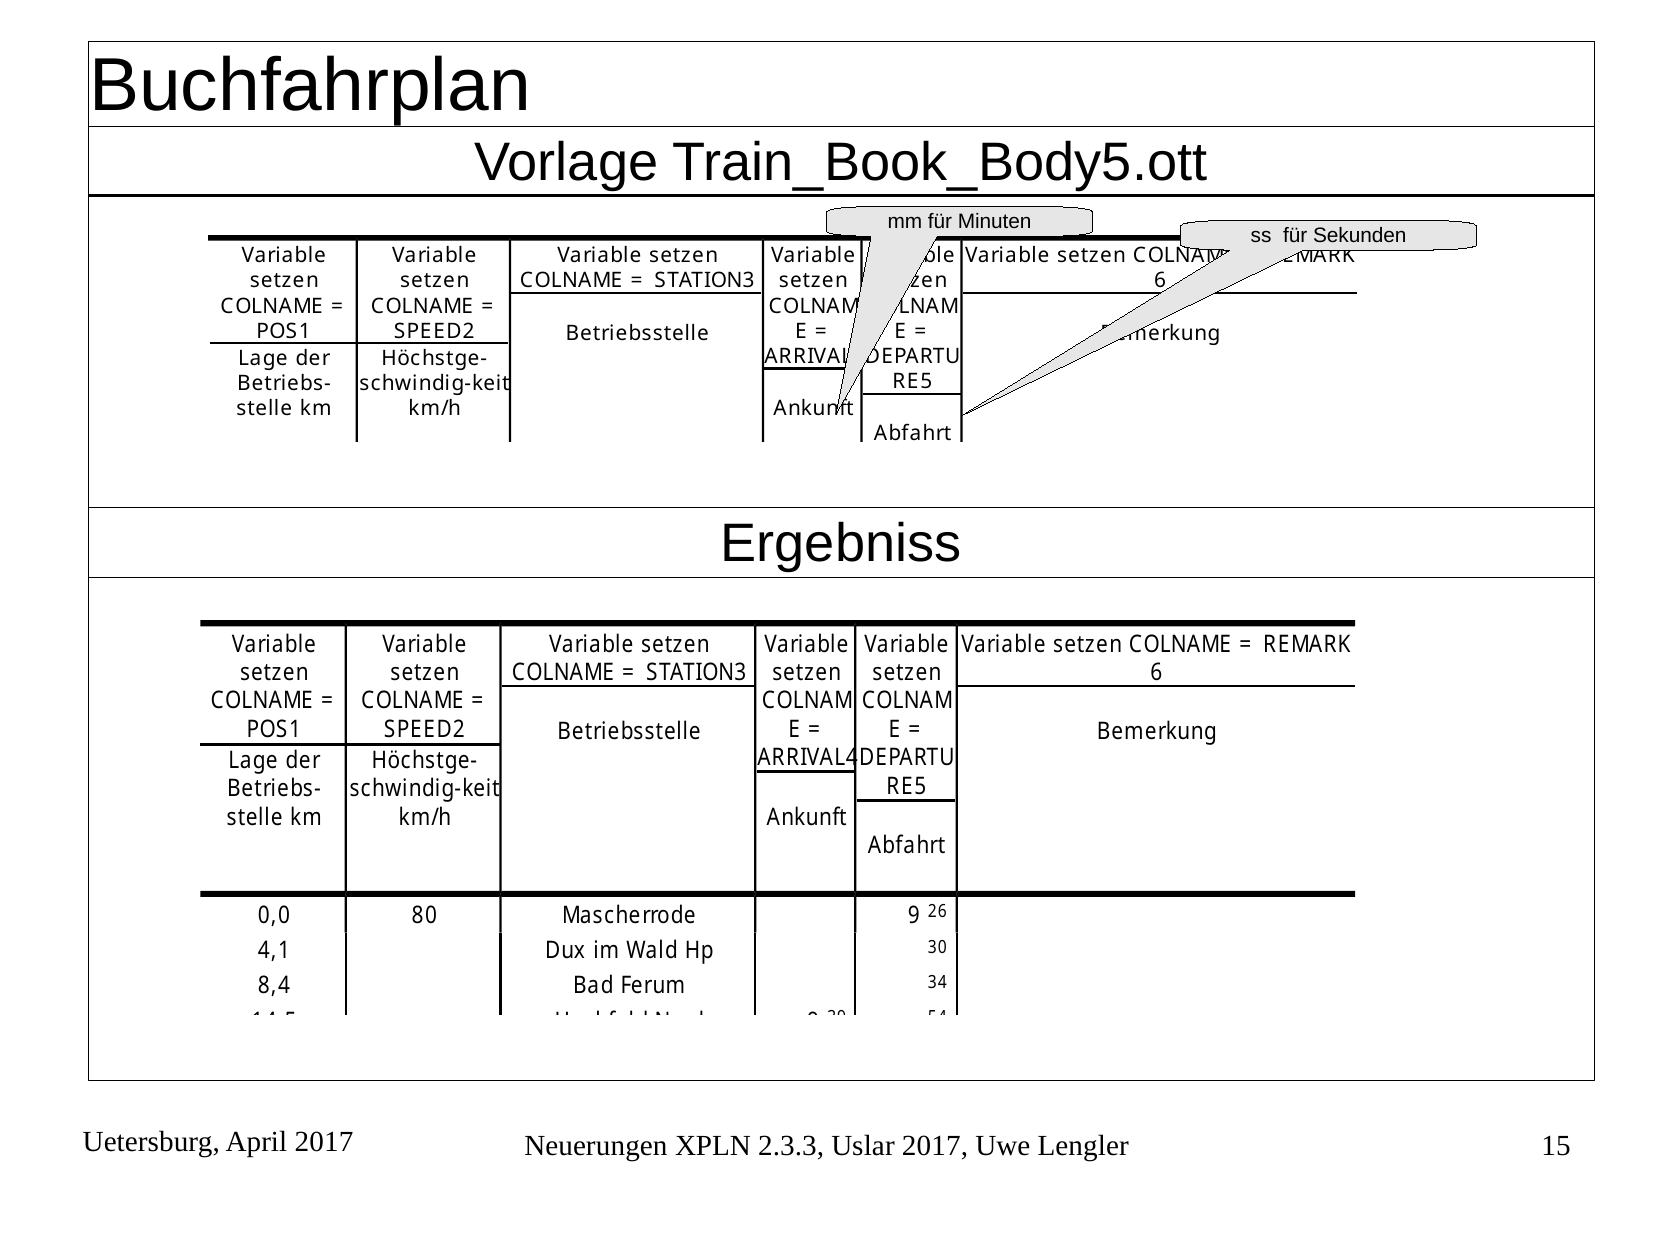

# Buchfahrplan
Vorlage Train_Book_Body5.ott
mm für Minuten
ss für Sekunden
Ergebniss
Uetersburg, April 2017
Neuerungen XPLN 2.3.3, Uslar 2017, Uwe Lengler
15